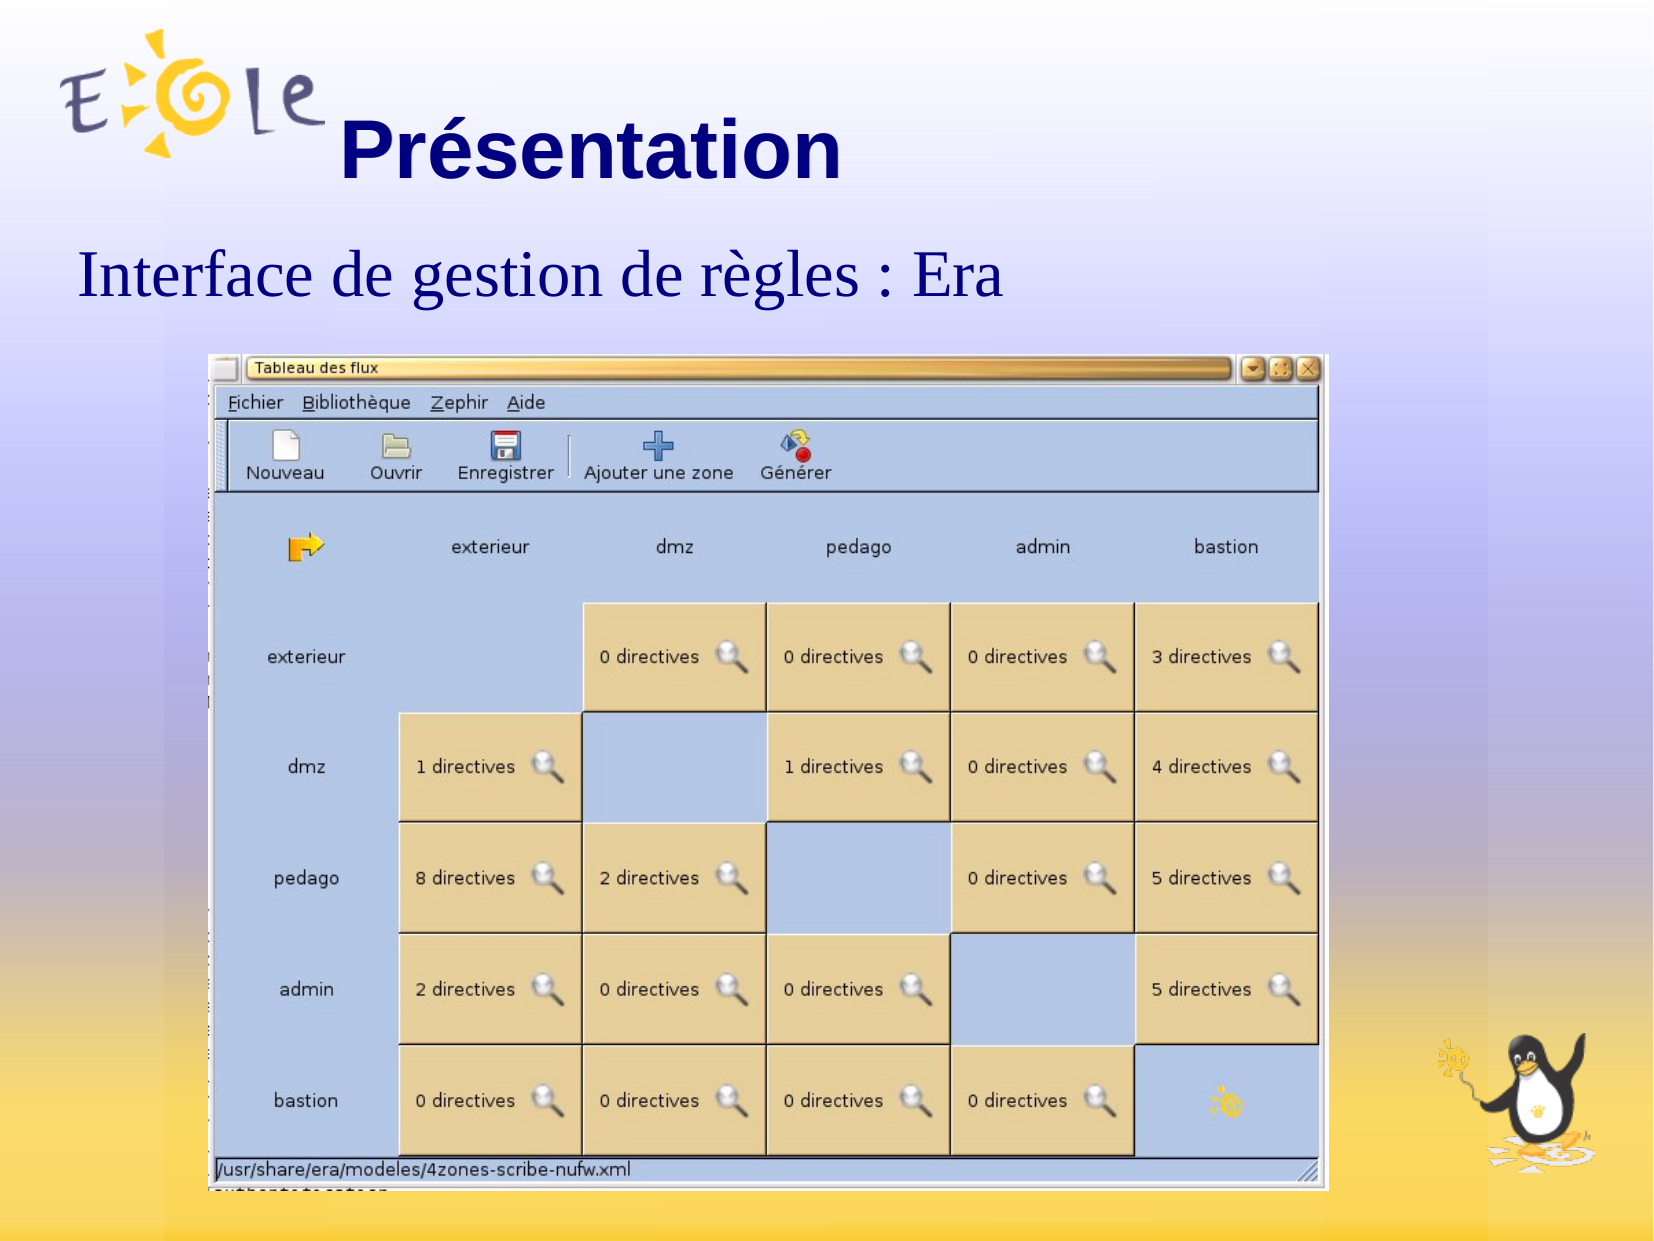

Présentation
# Interface de gestion de règles : Era